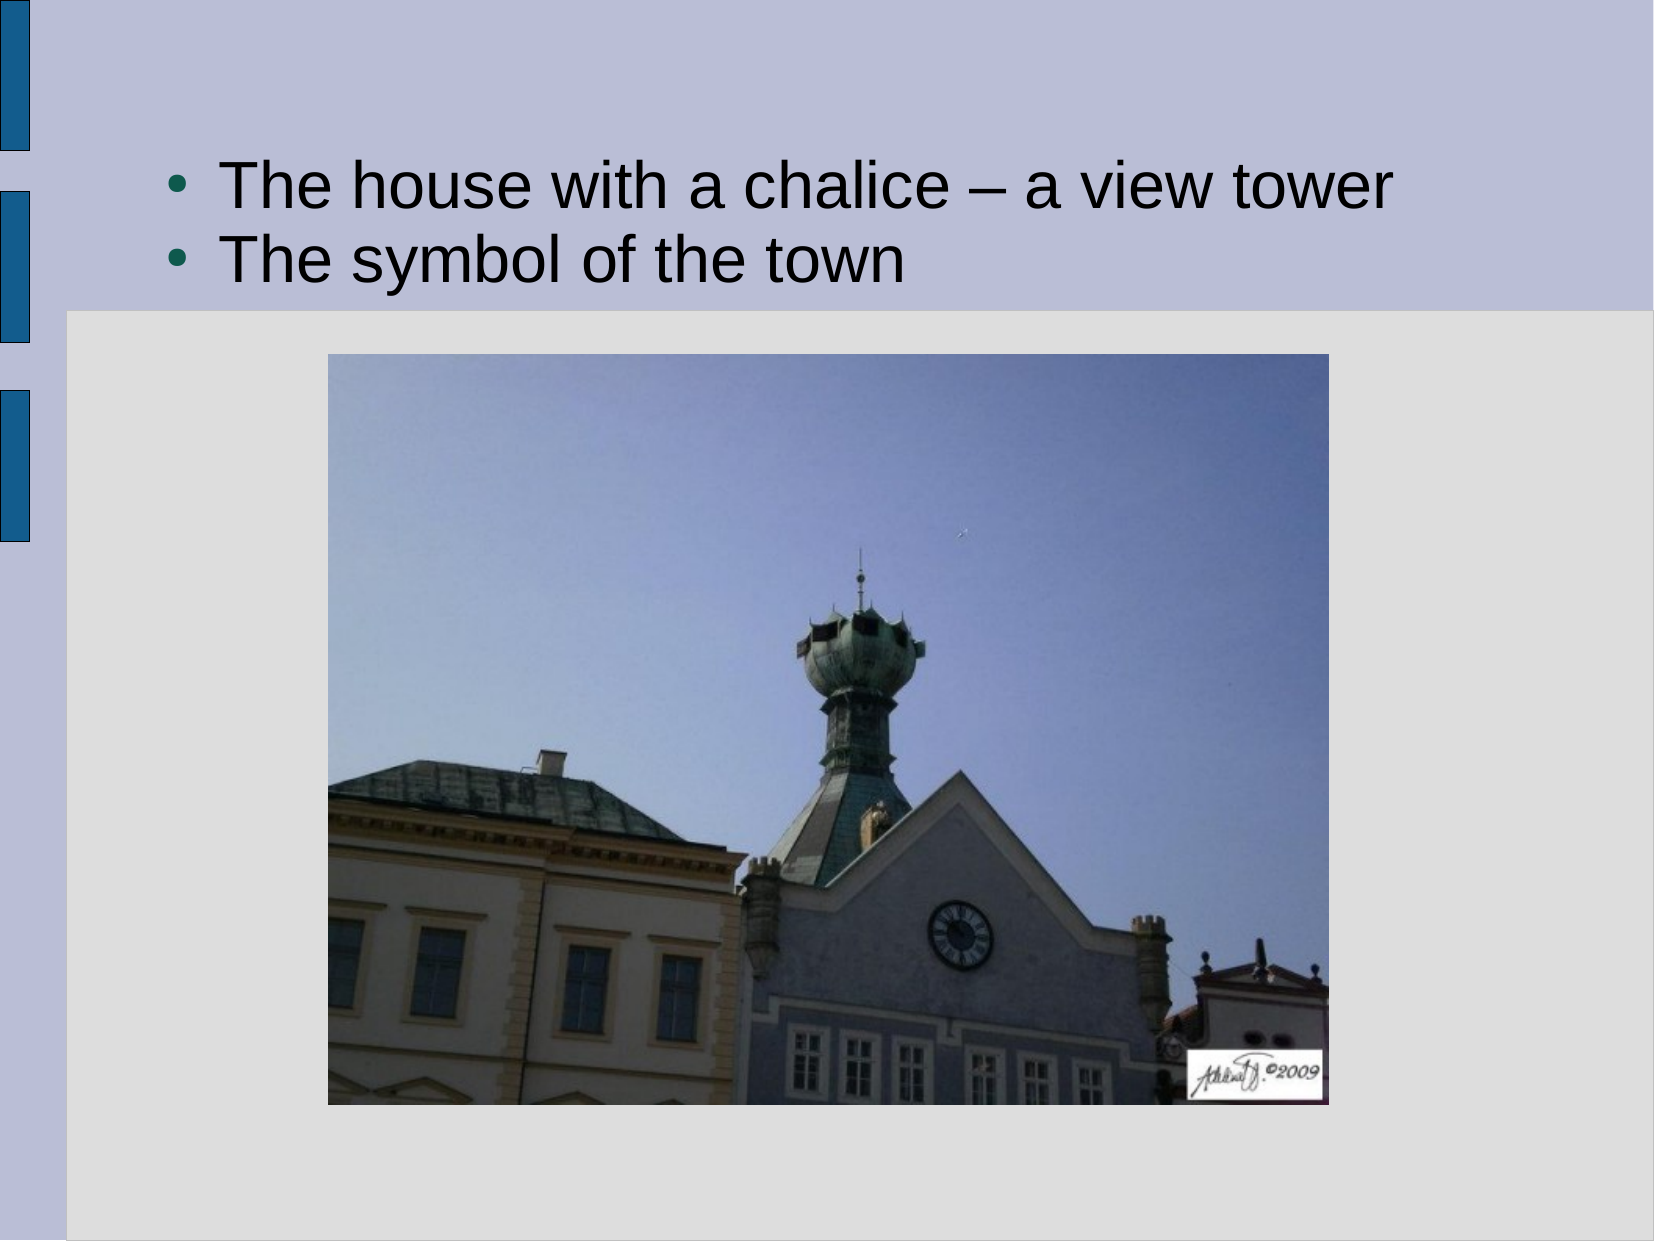

# The house with a chalice – a view tower
The symbol of the town